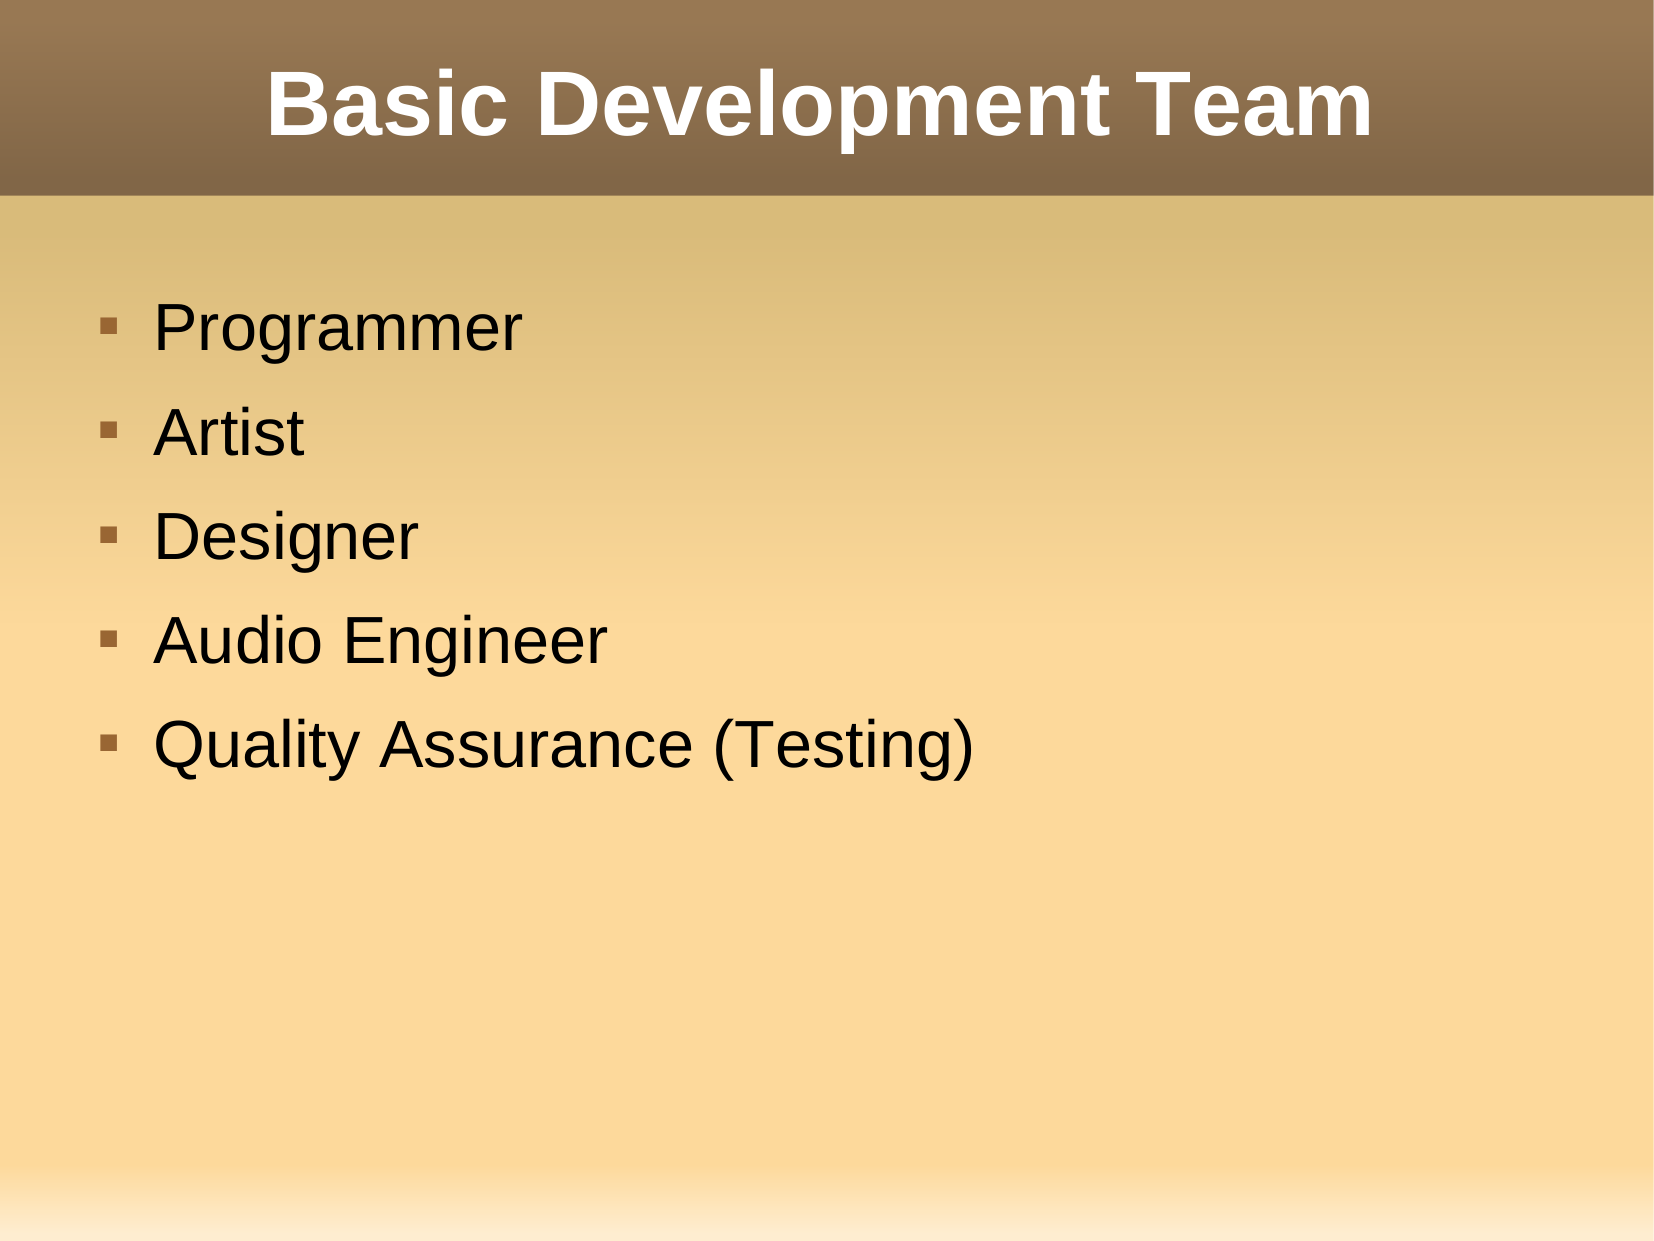

# Basic Development Team
Programmer
Artist
Designer
Audio Engineer
Quality Assurance (Testing)